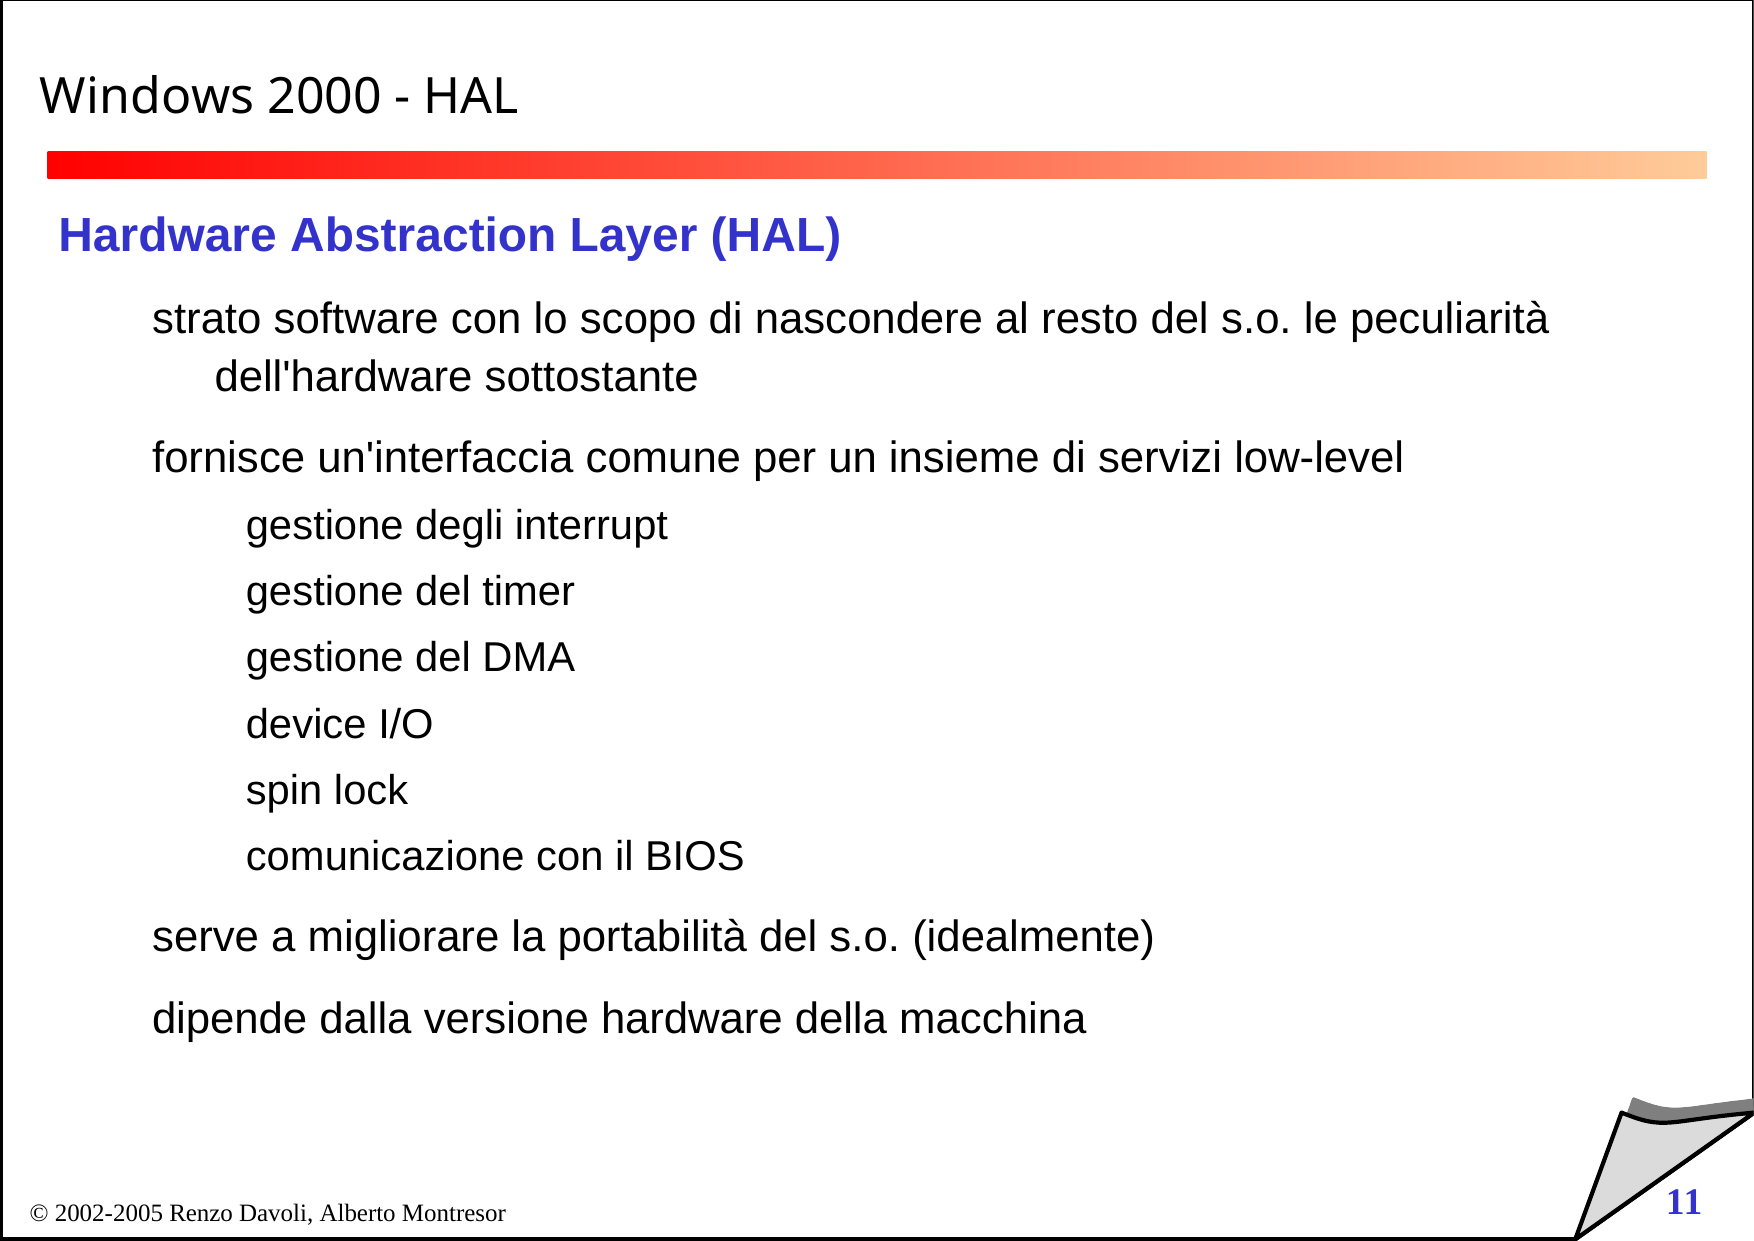

# Windows 2000 - HAL
Hardware Abstraction Layer (HAL)
strato software con lo scopo di nascondere al resto del s.o. le peculiarità dell'hardware sottostante
fornisce un'interfaccia comune per un insieme di servizi low-level
gestione degli interrupt
gestione del timer
gestione del DMA
device I/O
spin lock
comunicazione con il BIOS
serve a migliorare la portabilità del s.o. (idealmente)
dipende dalla versione hardware della macchina